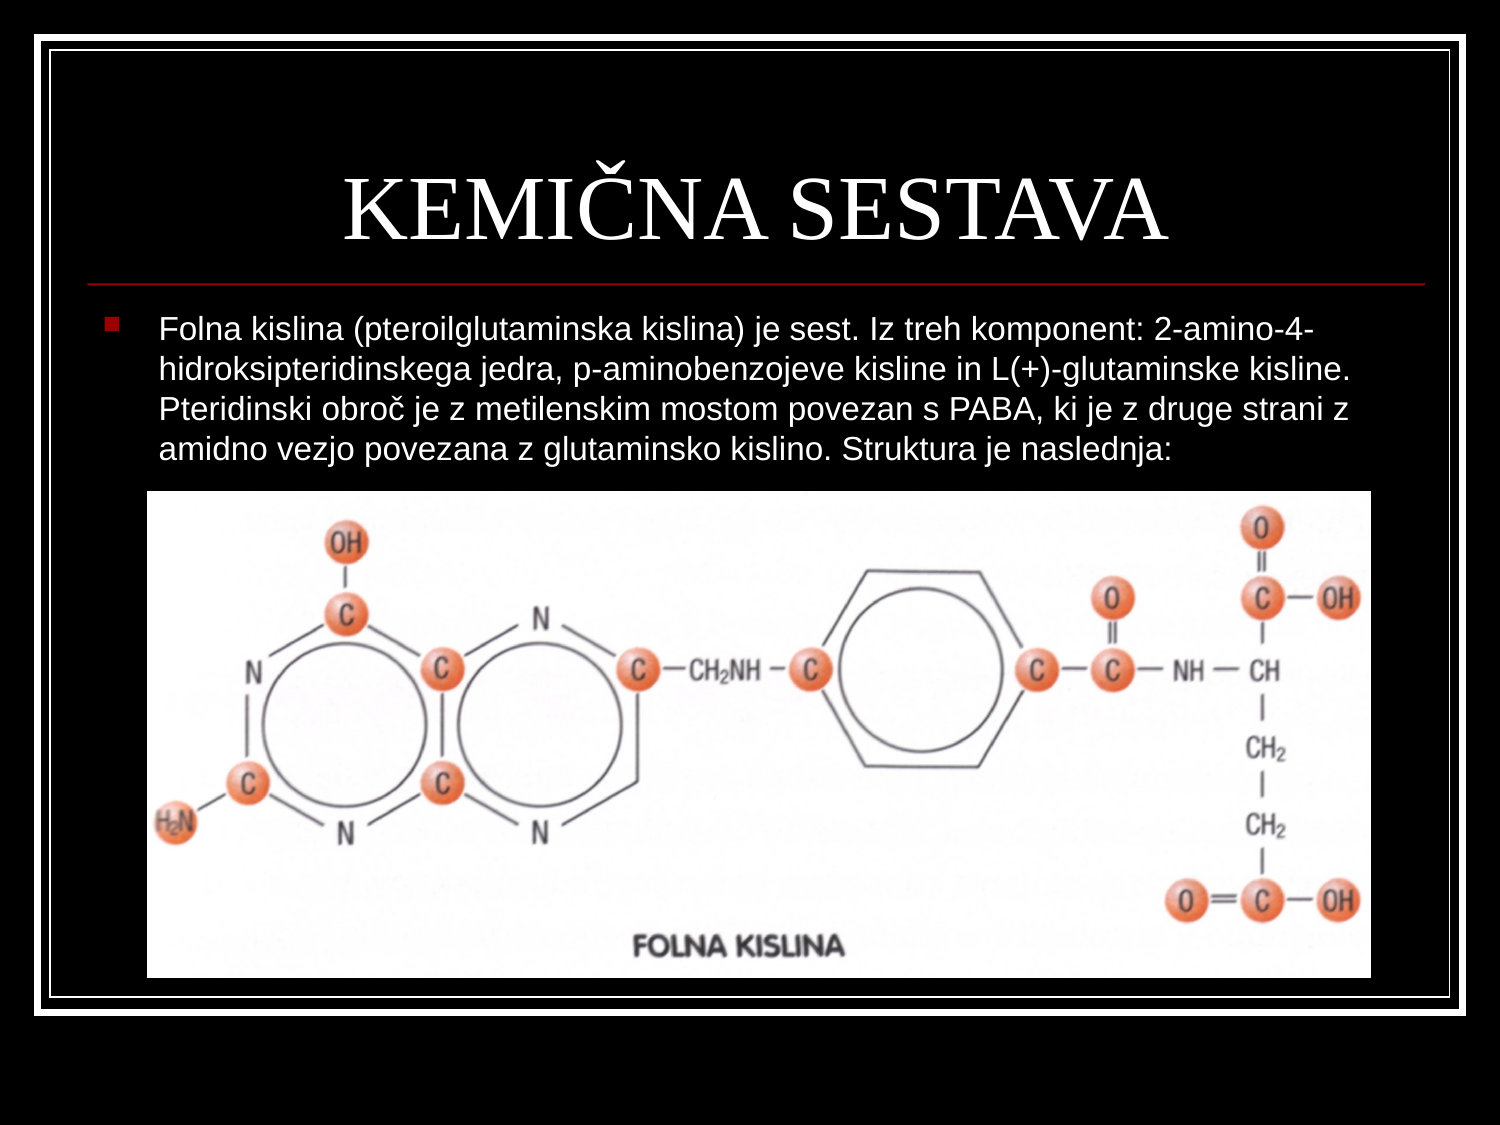

# KEMIČNA SESTAVA
Folna kislina (pteroilglutaminska kislina) je sest. Iz treh komponent: 2-amino-4-hidroksipteridinskega jedra, p-aminobenzojeve kisline in L(+)-glutaminske kisline. Pteridinski obroč je z metilenskim mostom povezan s PABA, ki je z druge strani z amidno vezjo povezana z glutaminsko kislino. Struktura je naslednja: